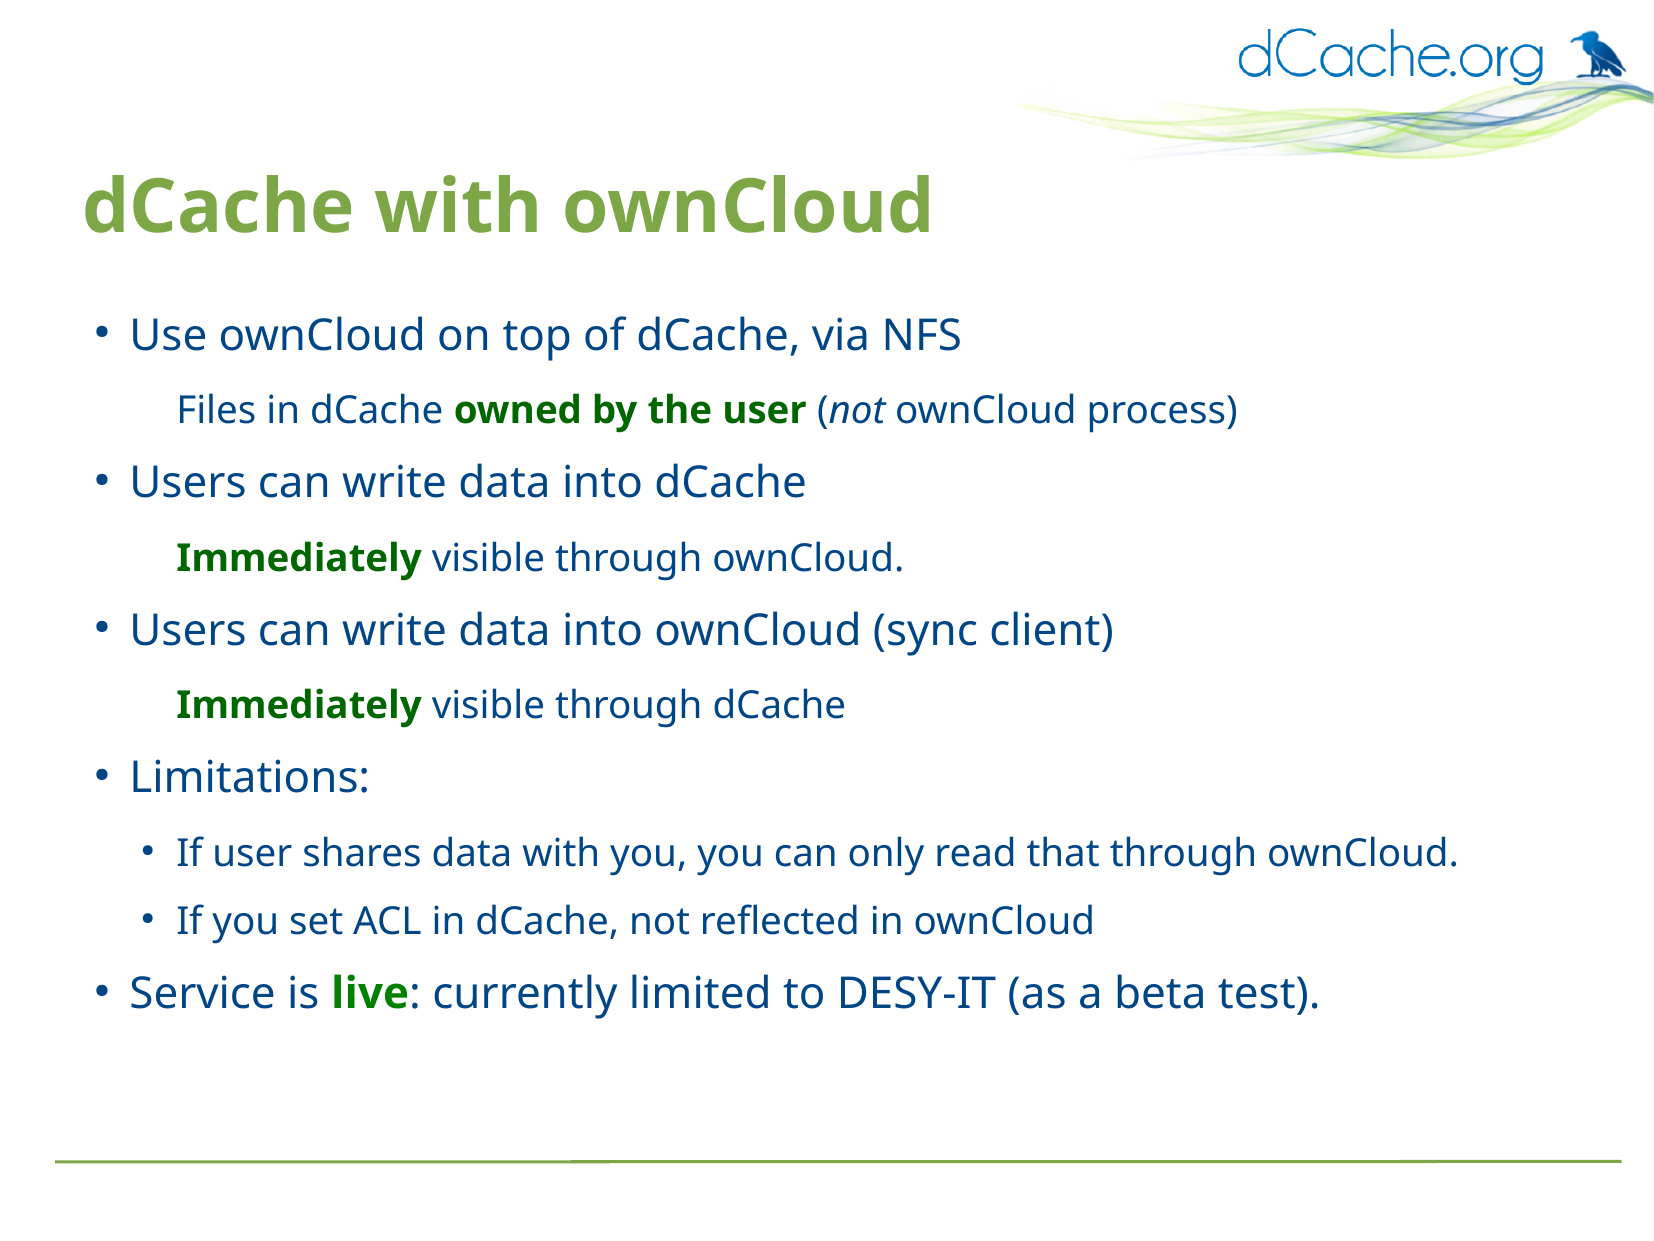

# dCache with ownCloud
Use ownCloud on top of dCache, via NFS
Files in dCache owned by the user (not ownCloud process)
Users can write data into dCache
Immediately visible through ownCloud.
Users can write data into ownCloud (sync client)
Immediately visible through dCache
Limitations:
If user shares data with you, you can only read that through ownCloud.
If you set ACL in dCache, not reflected in ownCloud
Service is live: currently limited to DESY-IT (as a beta test).